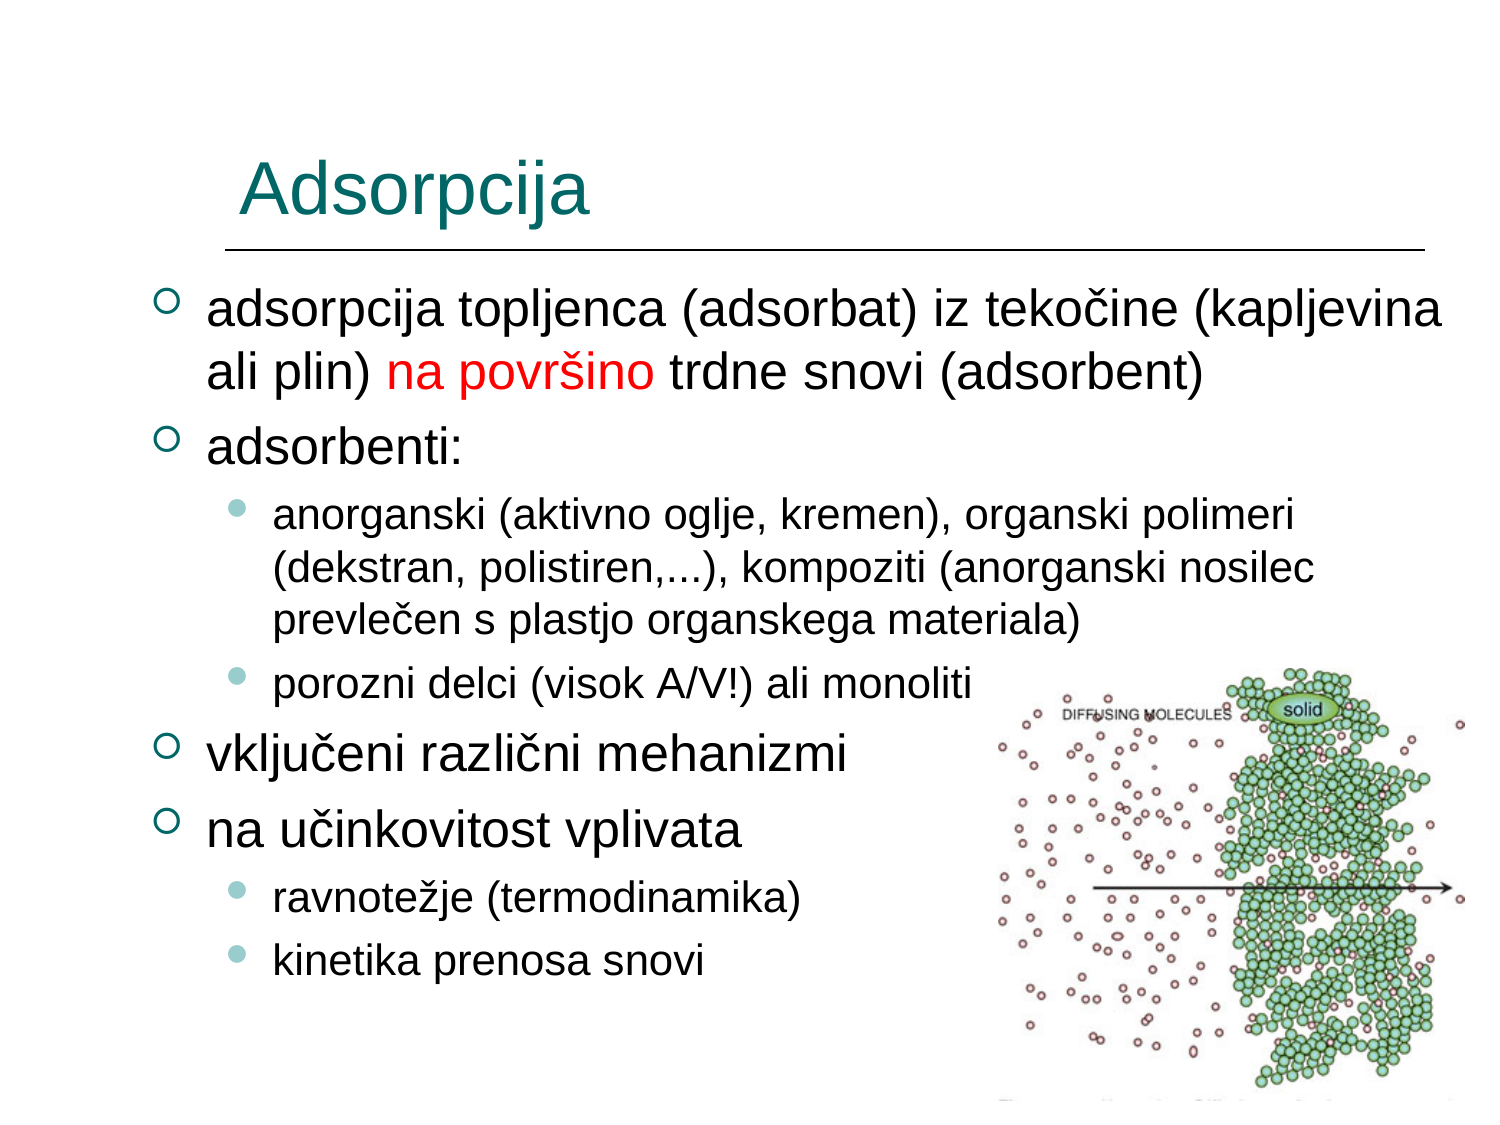

# Adsorpcija
adsorpcija topljenca (adsorbat) iz tekočine (kapljevina ali plin) na površino trdne snovi (adsorbent)
adsorbenti:
anorganski (aktivno oglje, kremen), organski polimeri (dekstran, polistiren,...), kompoziti (anorganski nosilec prevlečen s plastjo organskega materiala)
porozni delci (visok A/V!) ali monoliti
vključeni različni mehanizmi
na učinkovitost vplivata
ravnotežje (termodinamika)
kinetika prenosa snovi